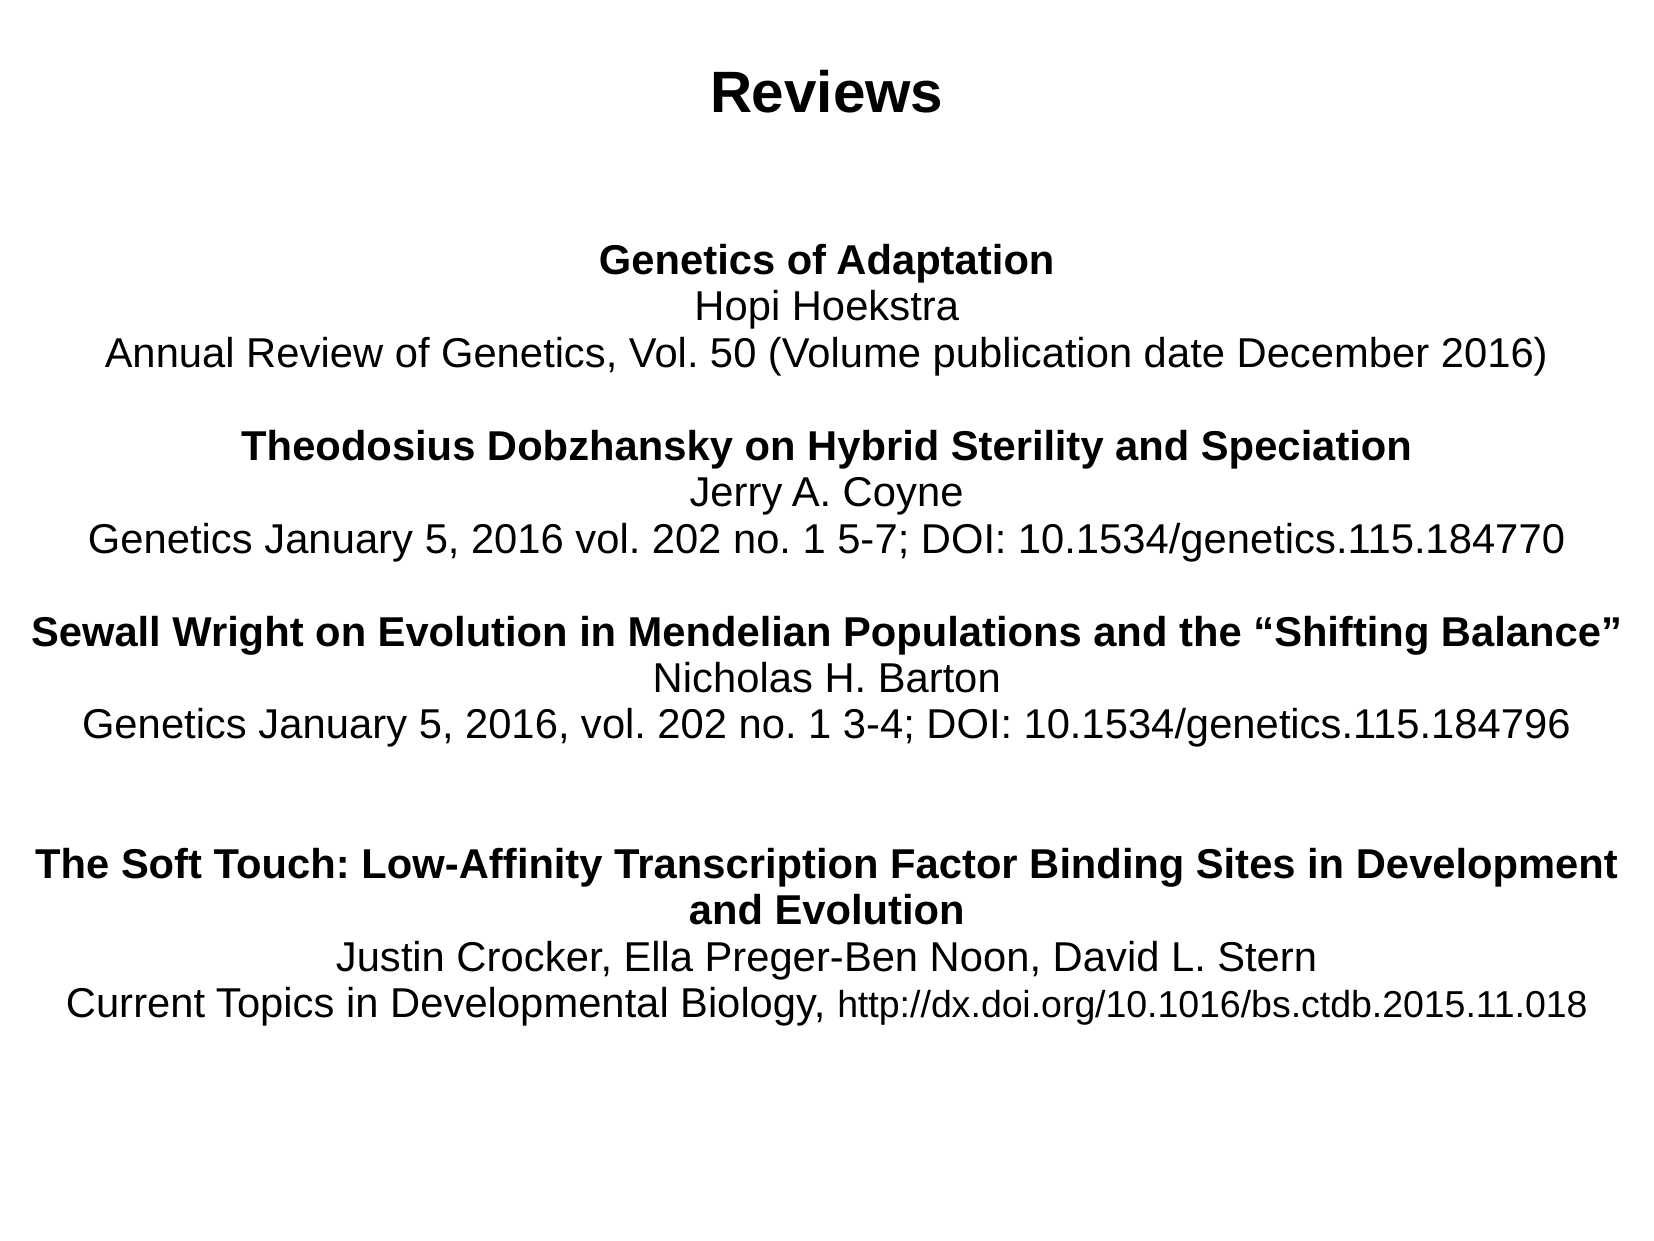

Reviews
Genetics of Adaptation
Hopi Hoekstra
Annual Review of Genetics, Vol. 50 (Volume publication date December 2016)
Theodosius Dobzhansky on Hybrid Sterility and Speciation
Jerry A. Coyne
Genetics January 5, 2016 vol. 202 no. 1 5-7; DOI: 10.1534/genetics.115.184770
Sewall Wright on Evolution in Mendelian Populations and the “Shifting Balance”
Nicholas H. Barton
Genetics January 5, 2016, vol. 202 no. 1 3-4; DOI: 10.1534/genetics.115.184796
The Soft Touch: Low-Affinity Transcription Factor Binding Sites in Development and Evolution
Justin Crocker, Ella Preger-Ben Noon, David L. Stern
Current Topics in Developmental Biology, http://dx.doi.org/10.1016/bs.ctdb.2015.11.018